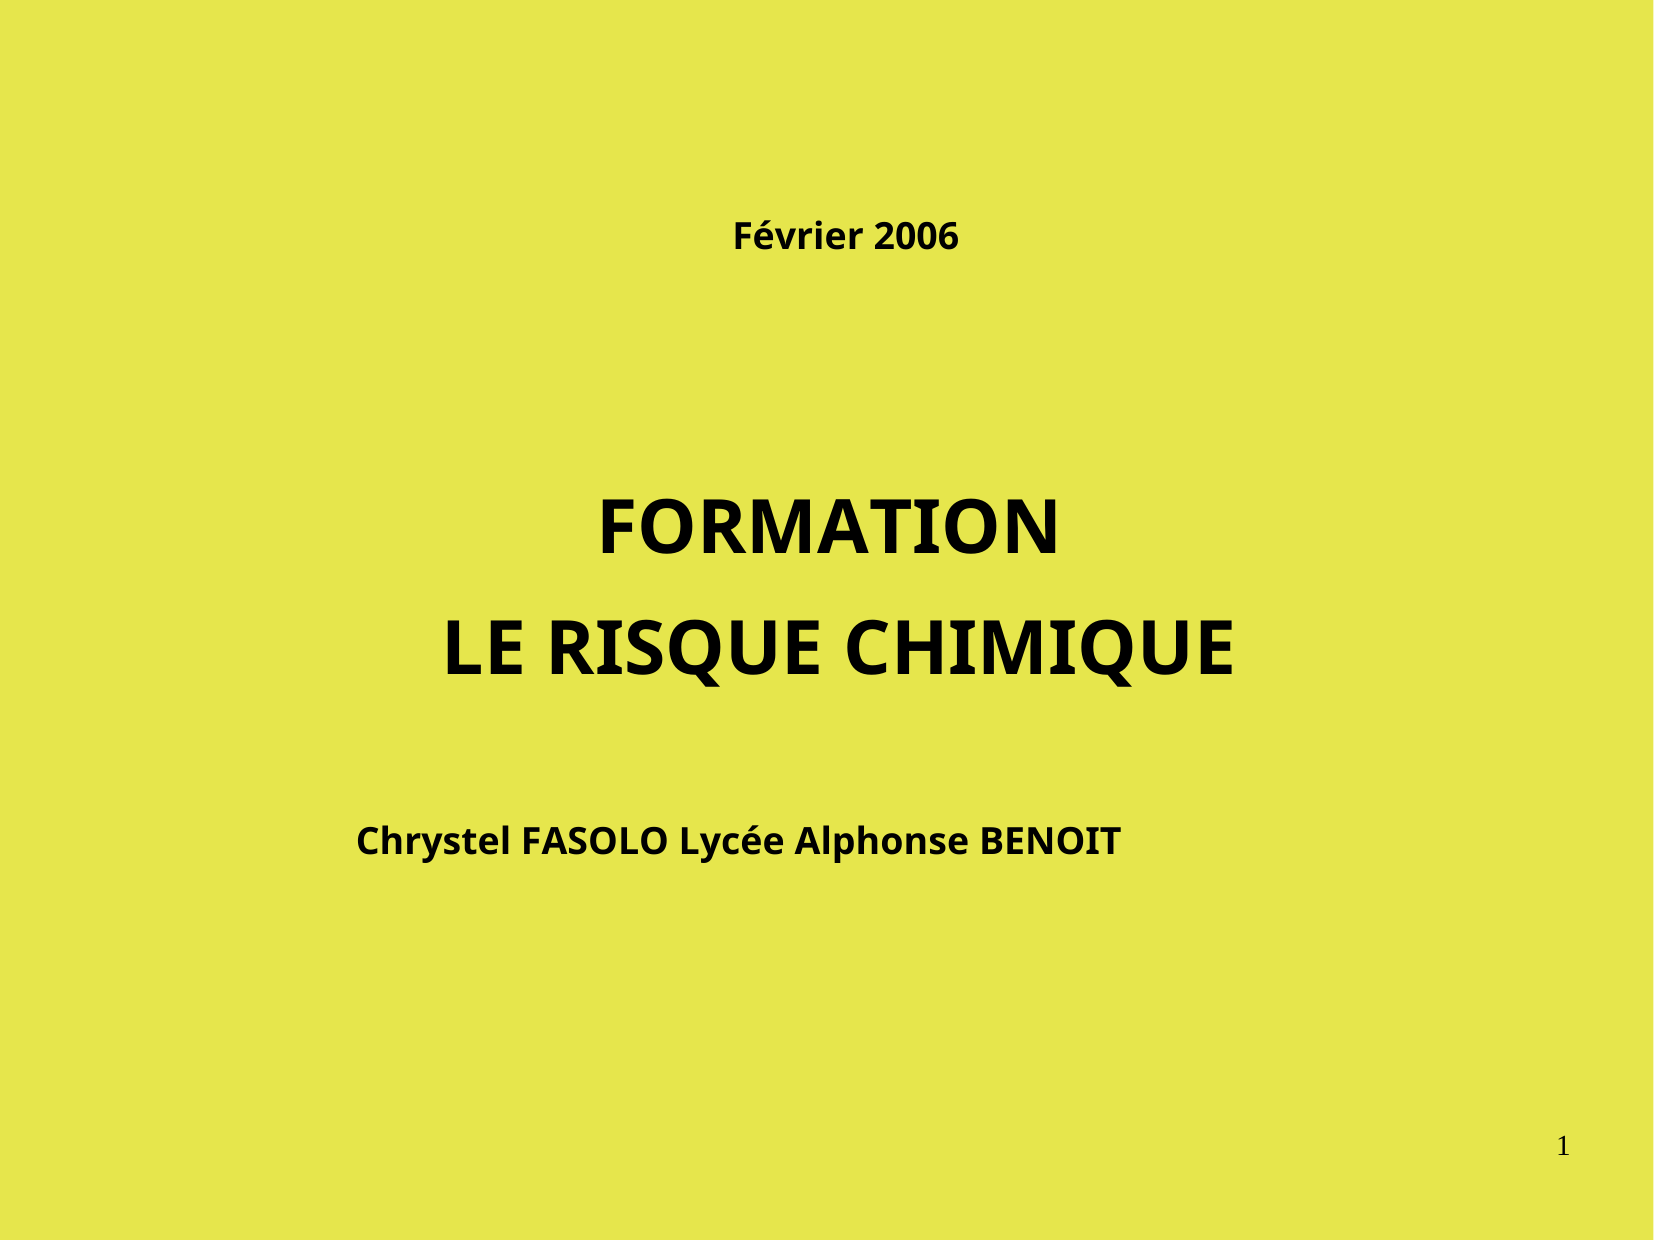

Février 2006
FORMATION
LE RISQUE CHIMIQUE
Chrystel FASOLO Lycée Alphonse BENOIT
1